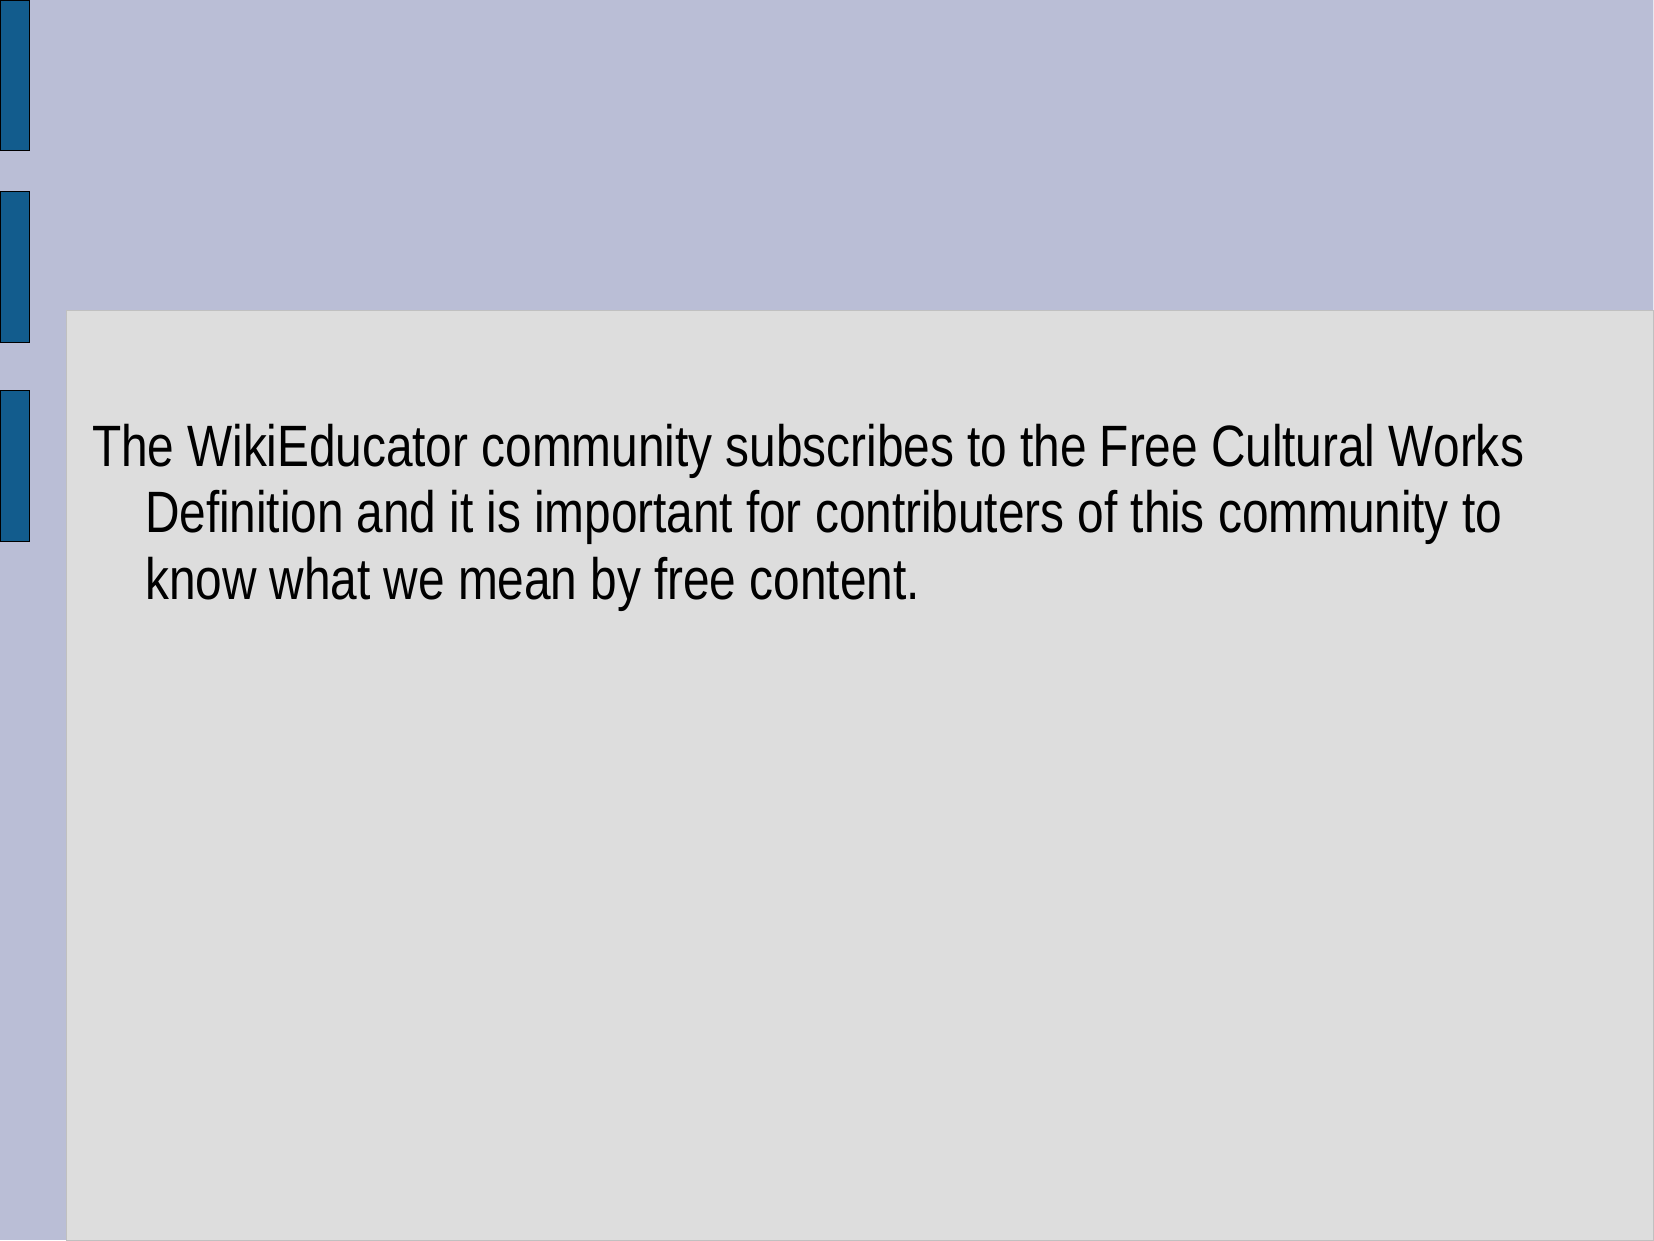

# The WikiEducator community subscribes to the Free Cultural Works Definition and it is important for contributers of this community to know what we mean by free content.